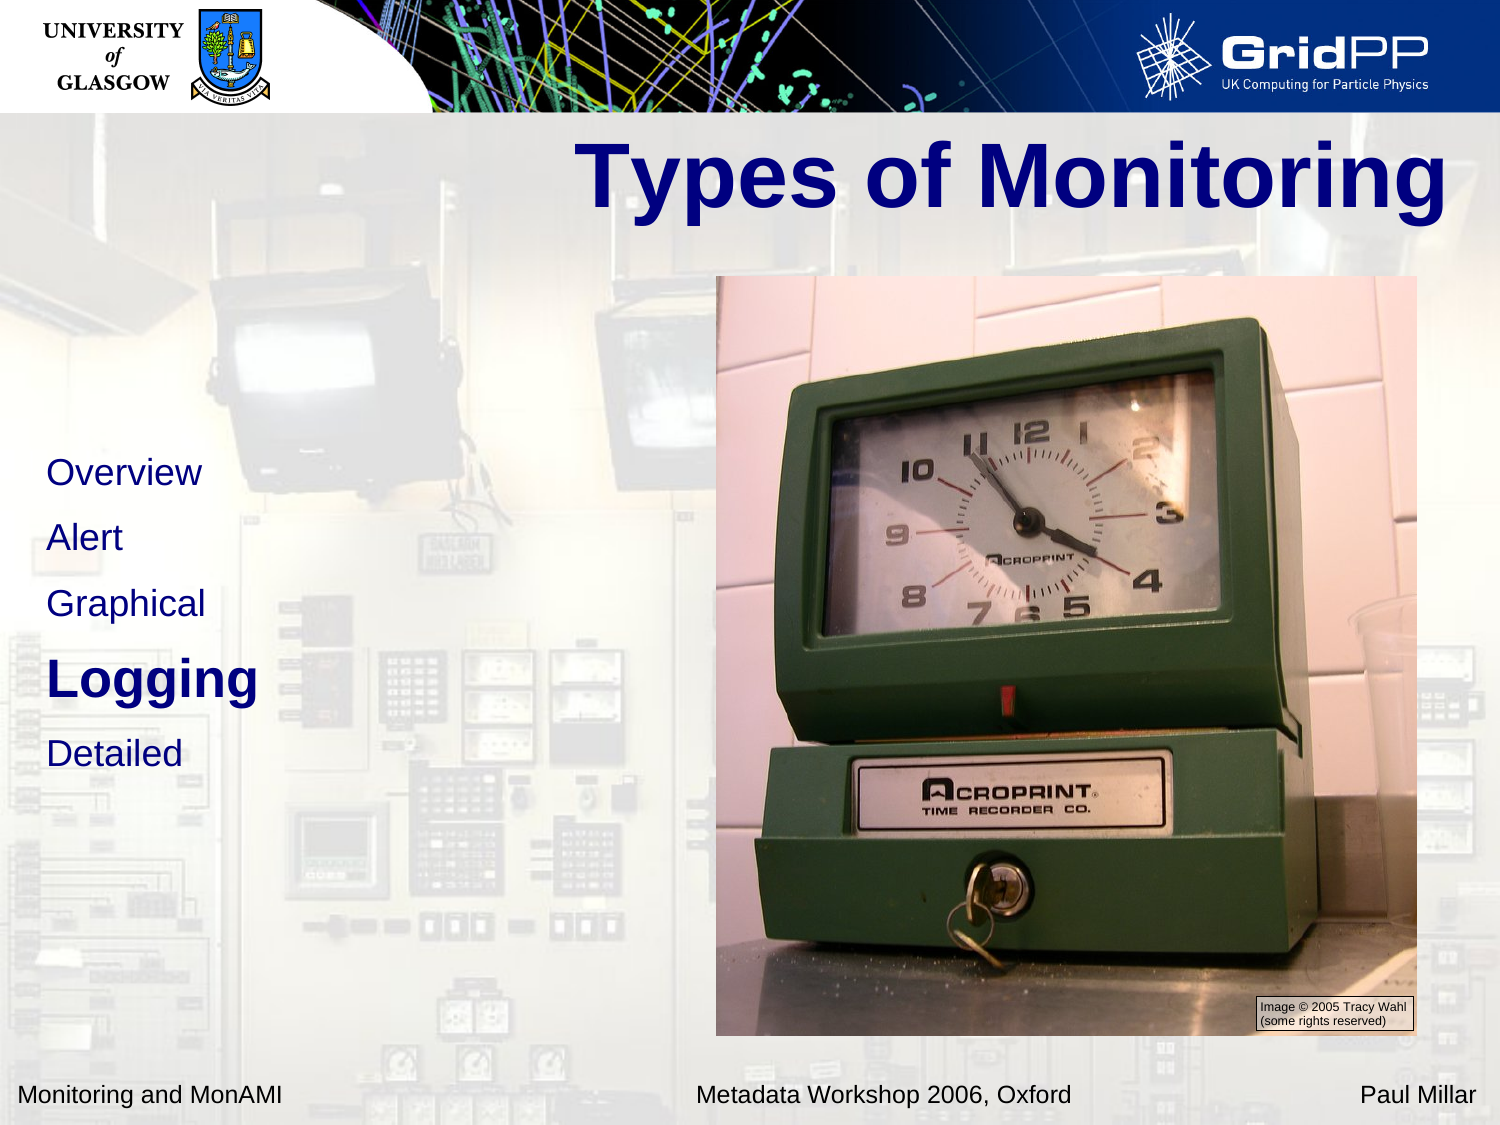

# Types of Monitoring
Overview
Alert
Graphical
Logging
Detailed
Image © 2005 Tracy Wahl
(some rights reserved)